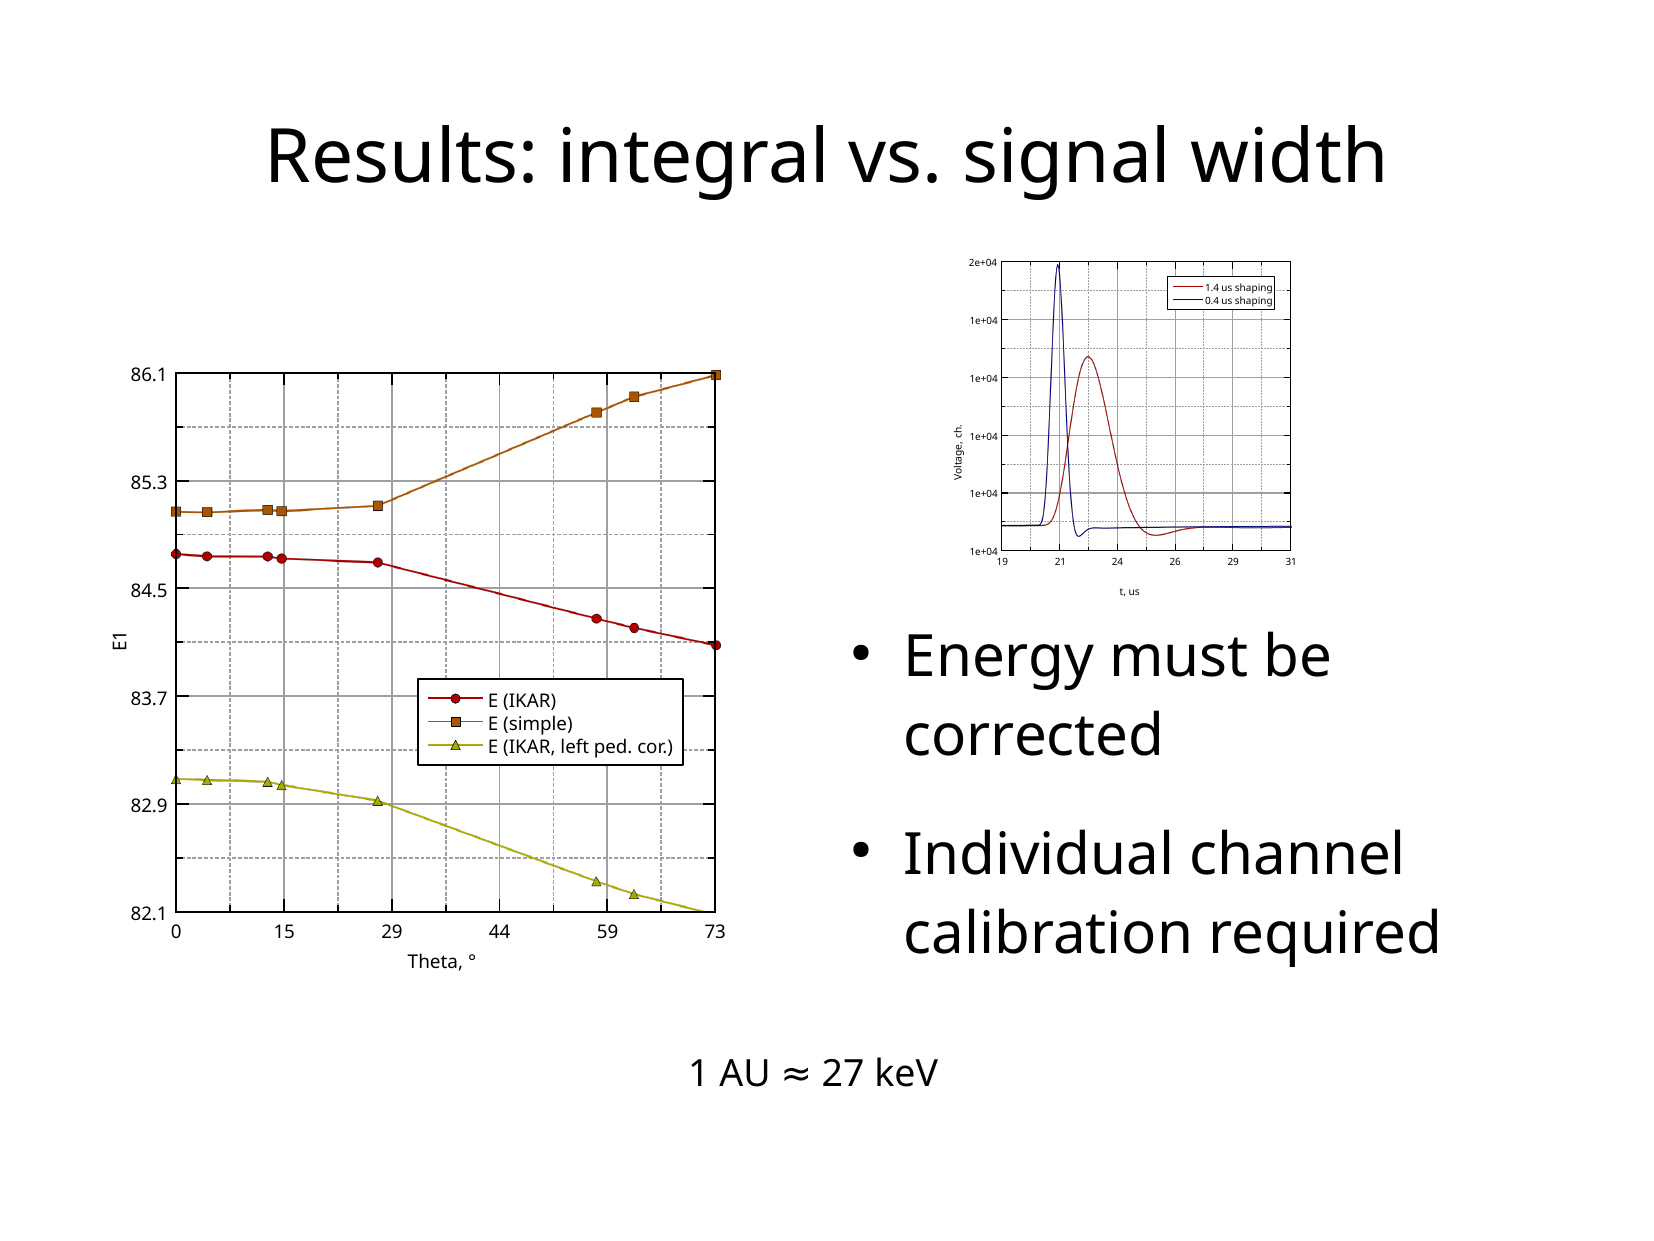

# Results: integral vs. signal width
Energy must be corrected
Individual channel calibration required
1 AU ≈ 27 keV